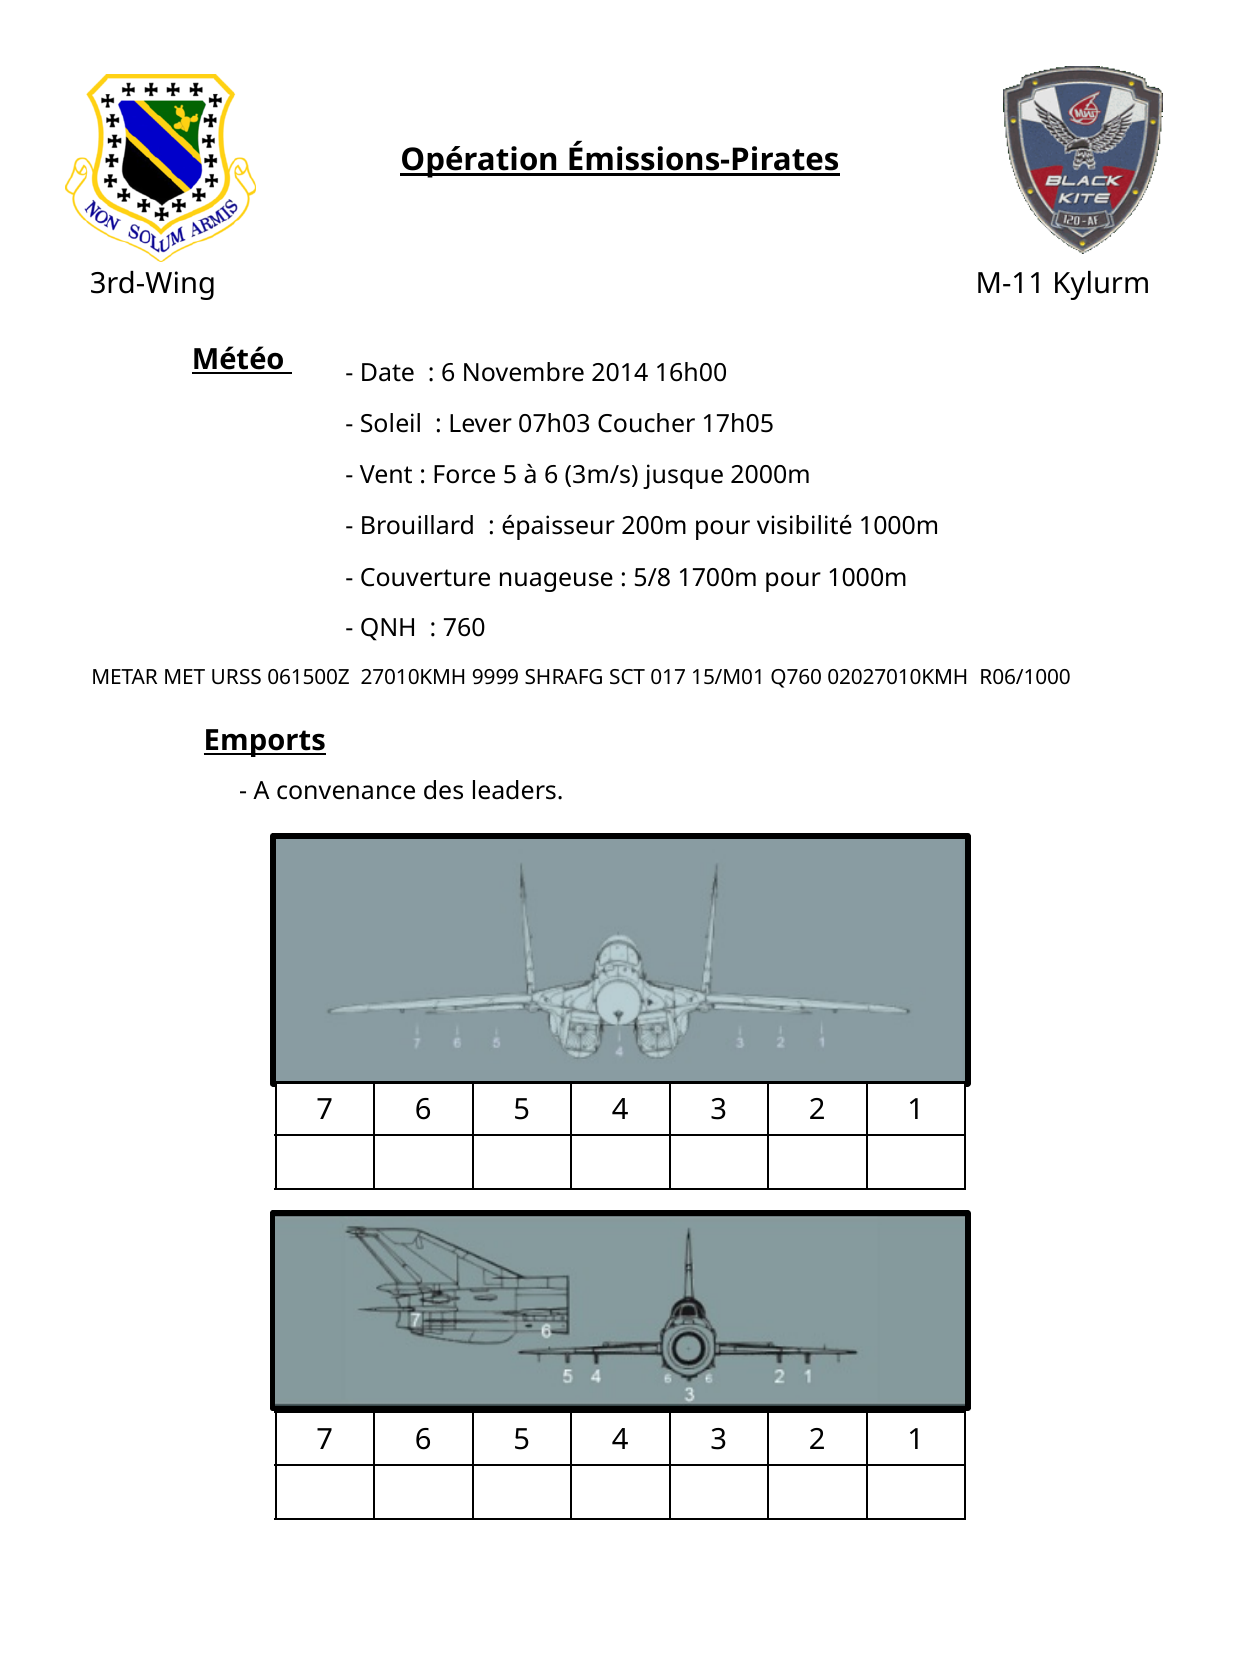

# Opération Émissions-Pirates 3rd-Wing											M-11 Kylurm
Météo
- Date  : 6 Novembre 2014 16h00
- Soleil  : Lever 07h03 Coucher 17h05
- Vent : Force 5 à 6 (3m/s) jusque 2000m
- Brouillard  : épaisseur 200m pour visibilité 1000m
- Couverture nuageuse : 5/8 1700m pour 1000m
- QNH  : 760
METAR MET URSS 061500Z 27010KMH 9999 SHRAFG SCT 017 15/M01 Q760 02027010KMH R06/1000
Emports
- A convenance des leaders.
| 7 | 6 | 5 | 4 | 3 | 2 | 1 |
| --- | --- | --- | --- | --- | --- | --- |
| | | | | | | |
| 7 | 6 | 5 | 4 | 3 | 2 | 1 |
| --- | --- | --- | --- | --- | --- | --- |
| | | | | | | |